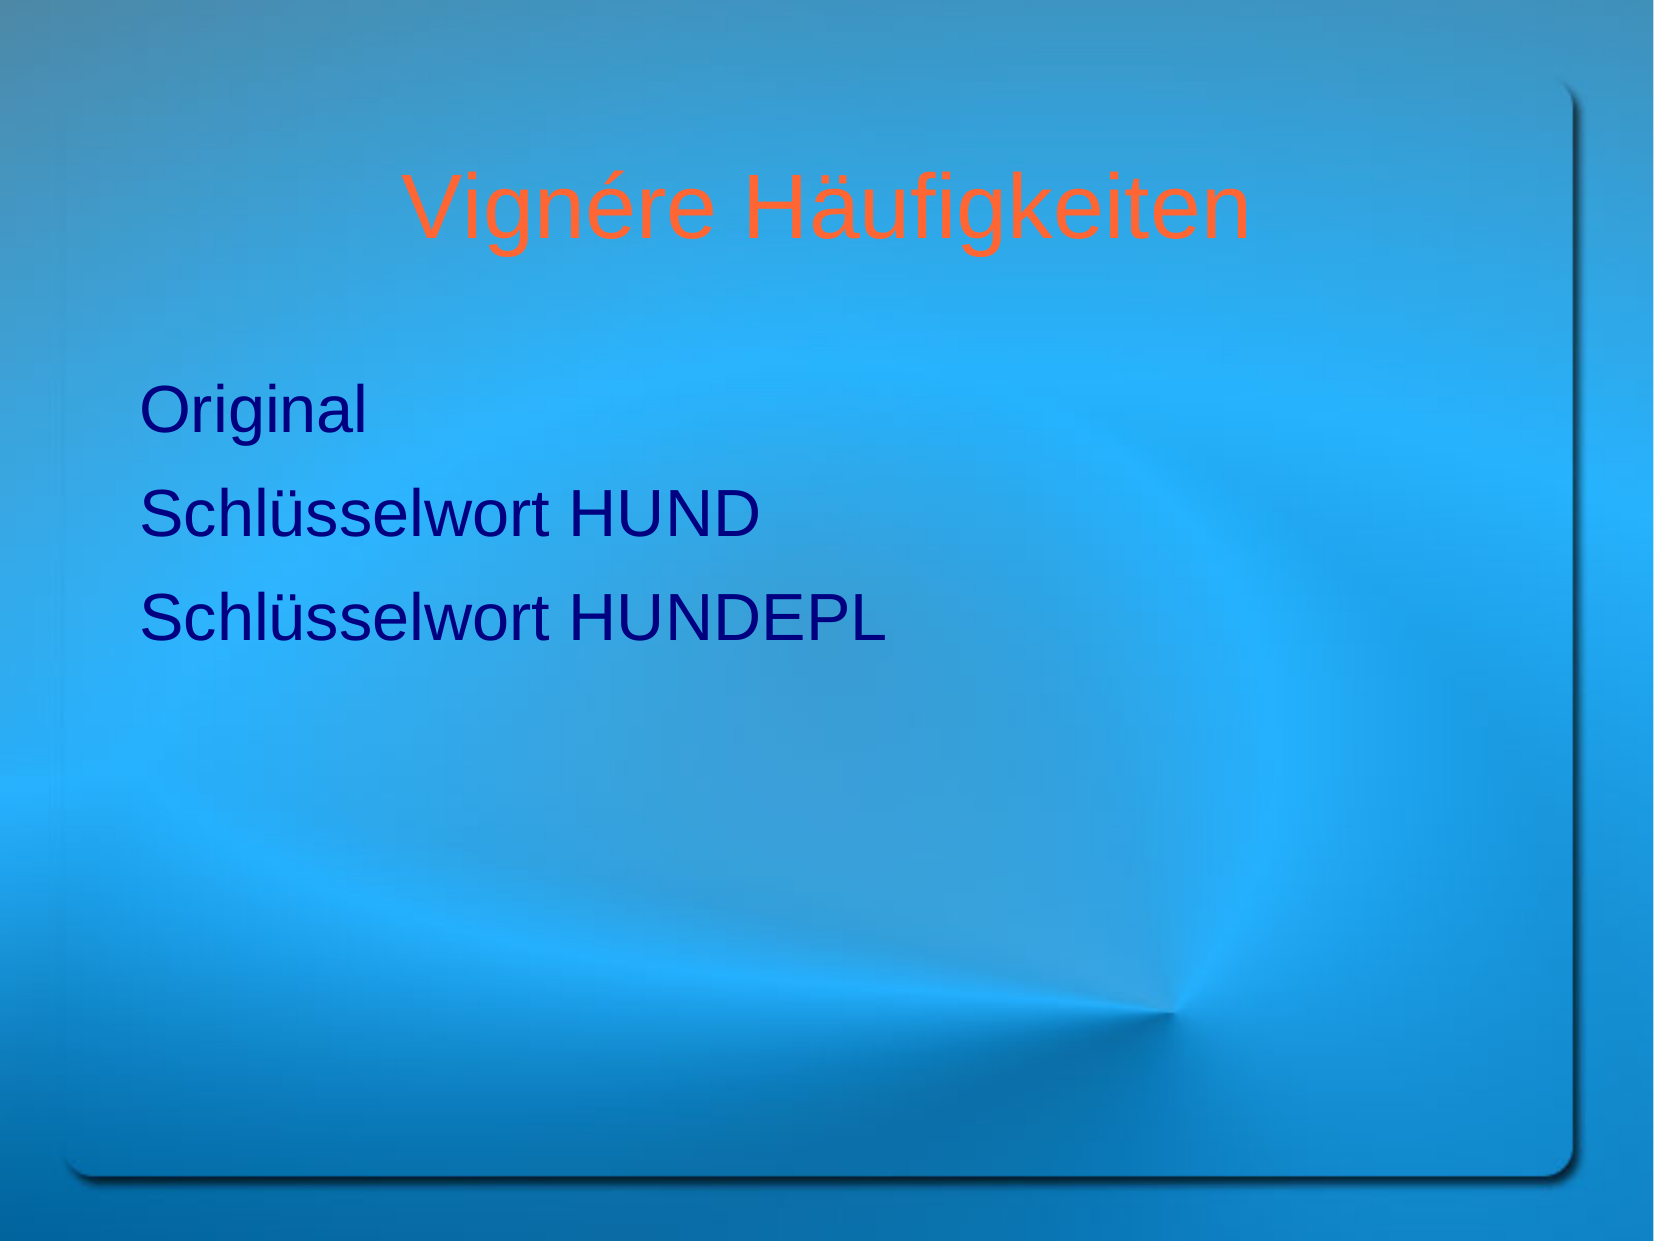

# Vignére Häufigkeiten
Original
Schlüsselwort HUND
Schlüsselwort HUNDEPL